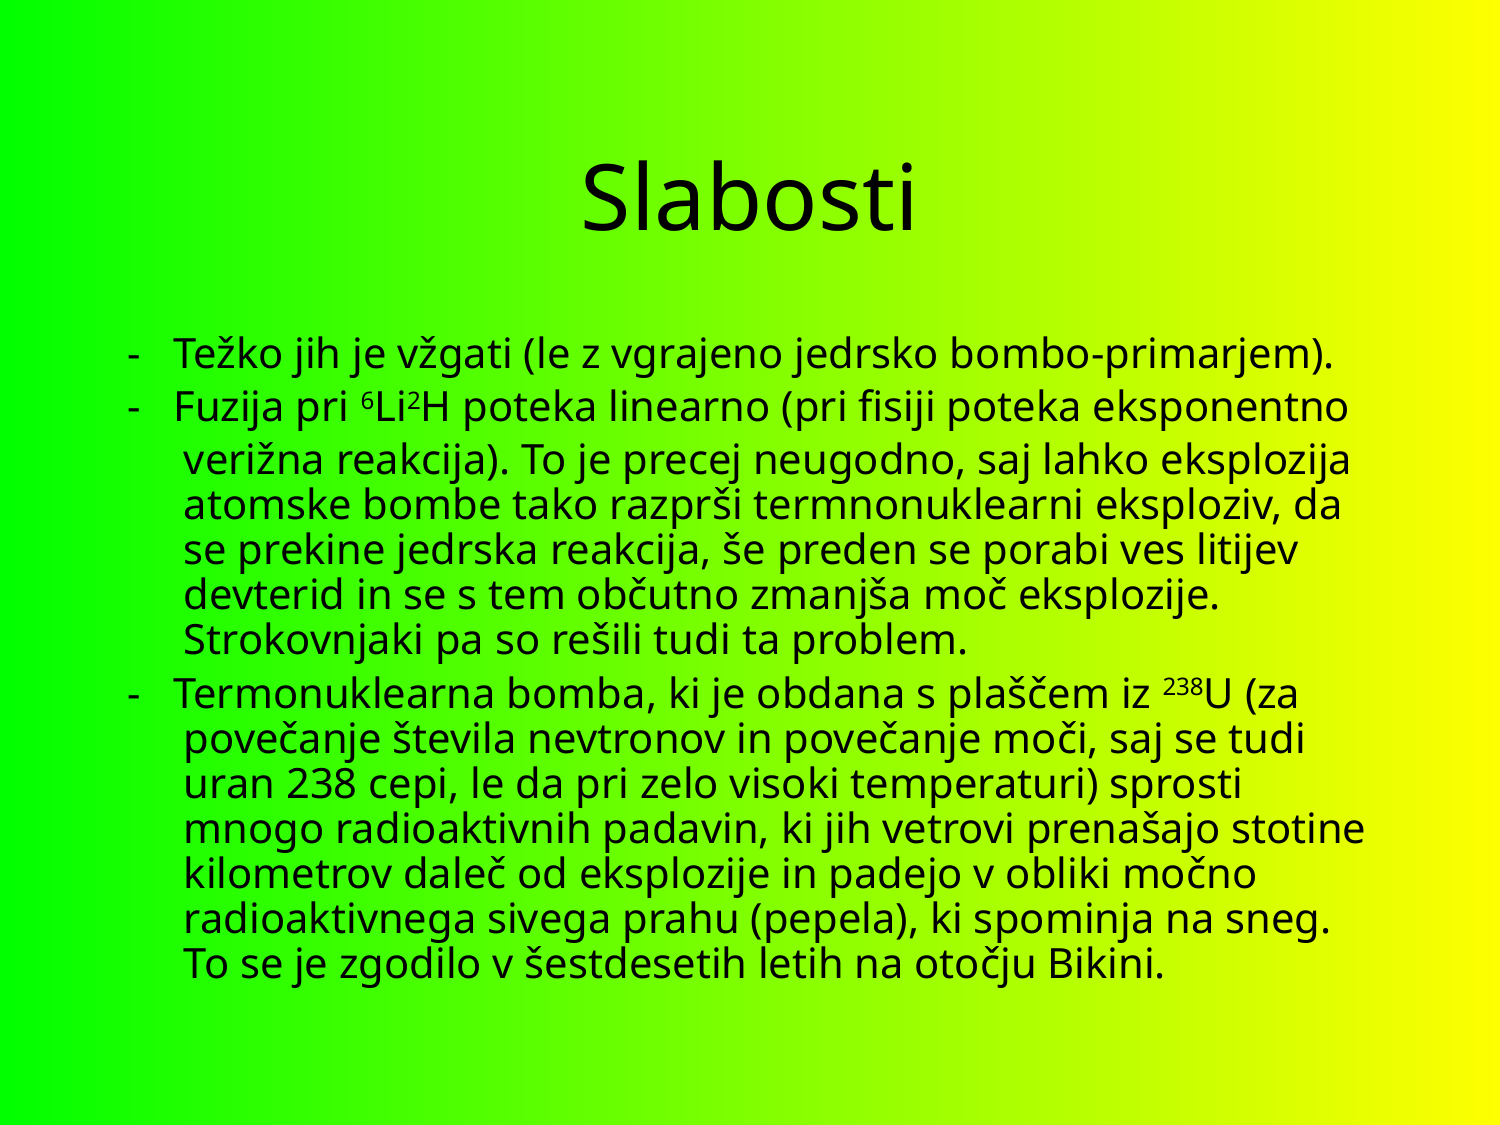

# Slabosti
- Težko jih je vžgati (le z vgrajeno jedrsko bombo-primarjem).
- Fuzija pri 6Li2H poteka linearno (pri fisiji poteka eksponentno
	verižna reakcija). To je precej neugodno, saj lahko eksplozija atomske bombe tako razprši termnonuklearni eksploziv, da se prekine jedrska reakcija, še preden se porabi ves litijev devterid in se s tem občutno zmanjša moč eksplozije. Strokovnjaki pa so rešili tudi ta problem.
- Termonuklearna bomba, ki je obdana s plaščem iz 238U (za povečanje števila nevtronov in povečanje moči, saj se tudi uran 238 cepi, le da pri zelo visoki temperaturi) sprosti mnogo radioaktivnih padavin, ki jih vetrovi prenašajo stotine kilometrov daleč od eksplozije in padejo v obliki močno radioaktivnega sivega prahu (pepela), ki spominja na sneg. To se je zgodilo v šestdesetih letih na otočju Bikini.